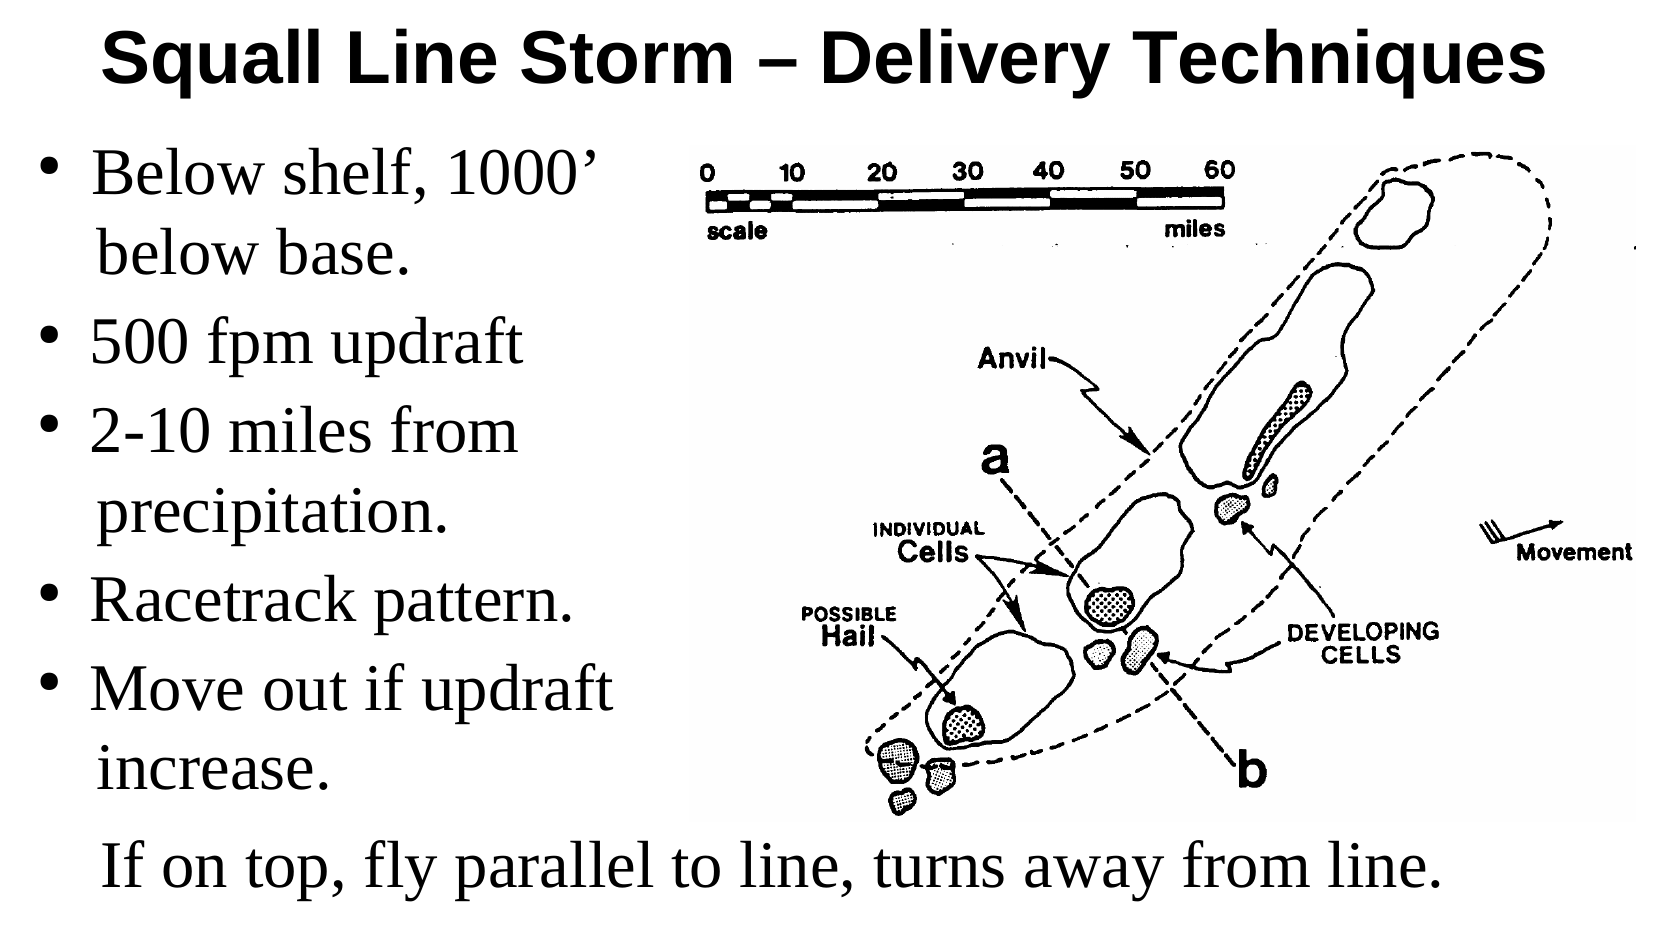

# Squall Line Storm – Delivery Techniques
 Below shelf, 1000’ below base.
 500 fpm updraft
 2-10 miles from precipitation.
 Racetrack pattern.
 Move out if updraft increase.
 If on top, fly parallel to line, turns away from line.